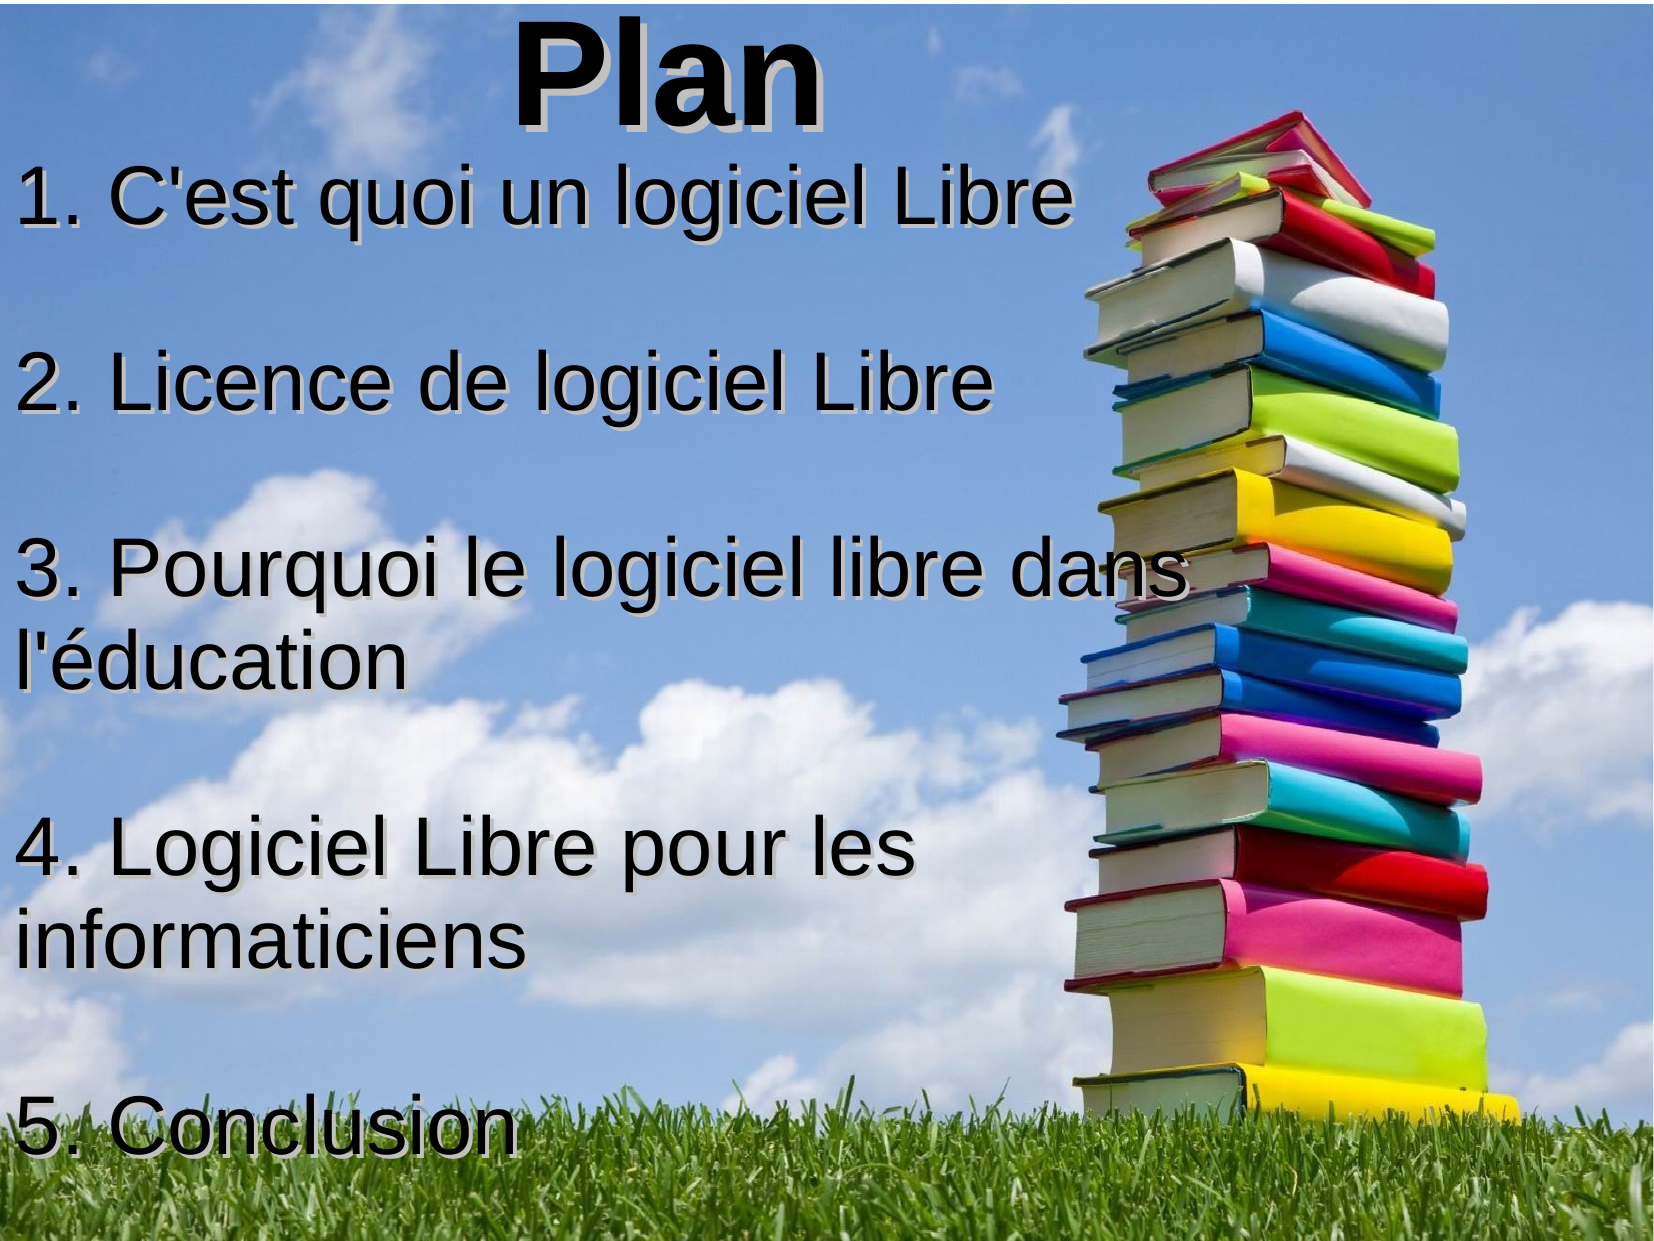

Plan
#
1. C'est quoi un logiciel Libre
2. Licence de logiciel Libre
3. Pourquoi le logiciel libre dans l'éducation
4. Logiciel Libre pour les informaticiens
5. Conclusion